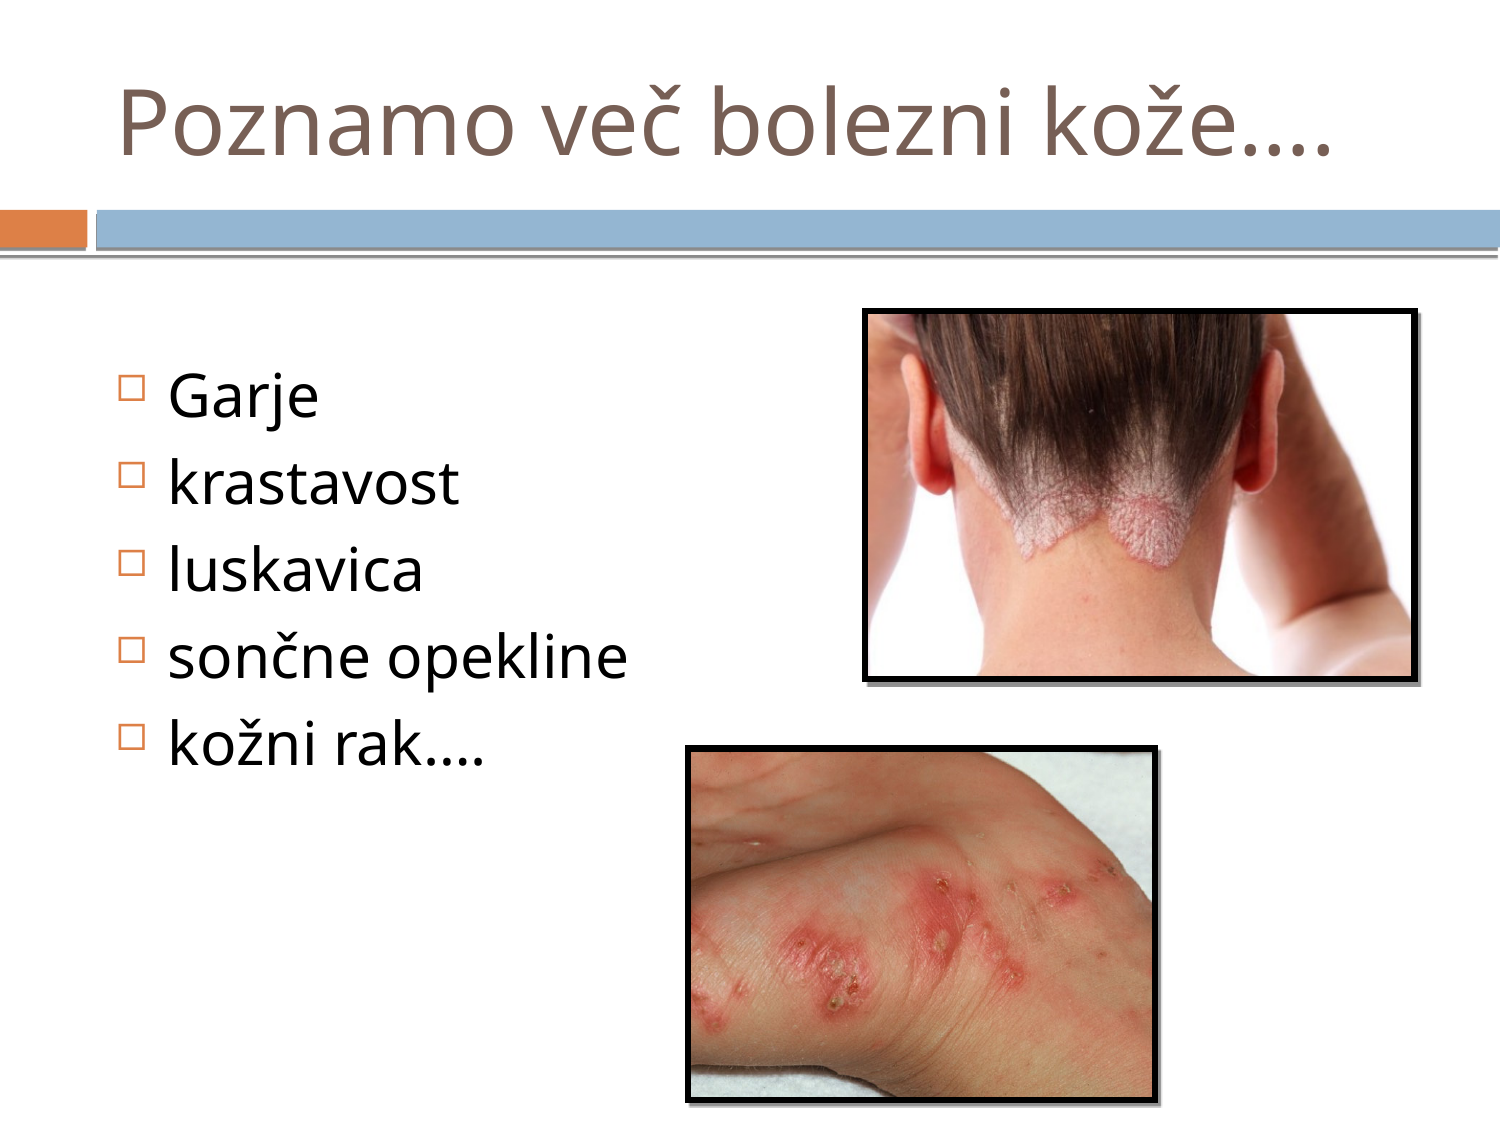

# Poznamo več bolezni kože….
Garje
krastavost
luskavica
sončne opekline
kožni rak….